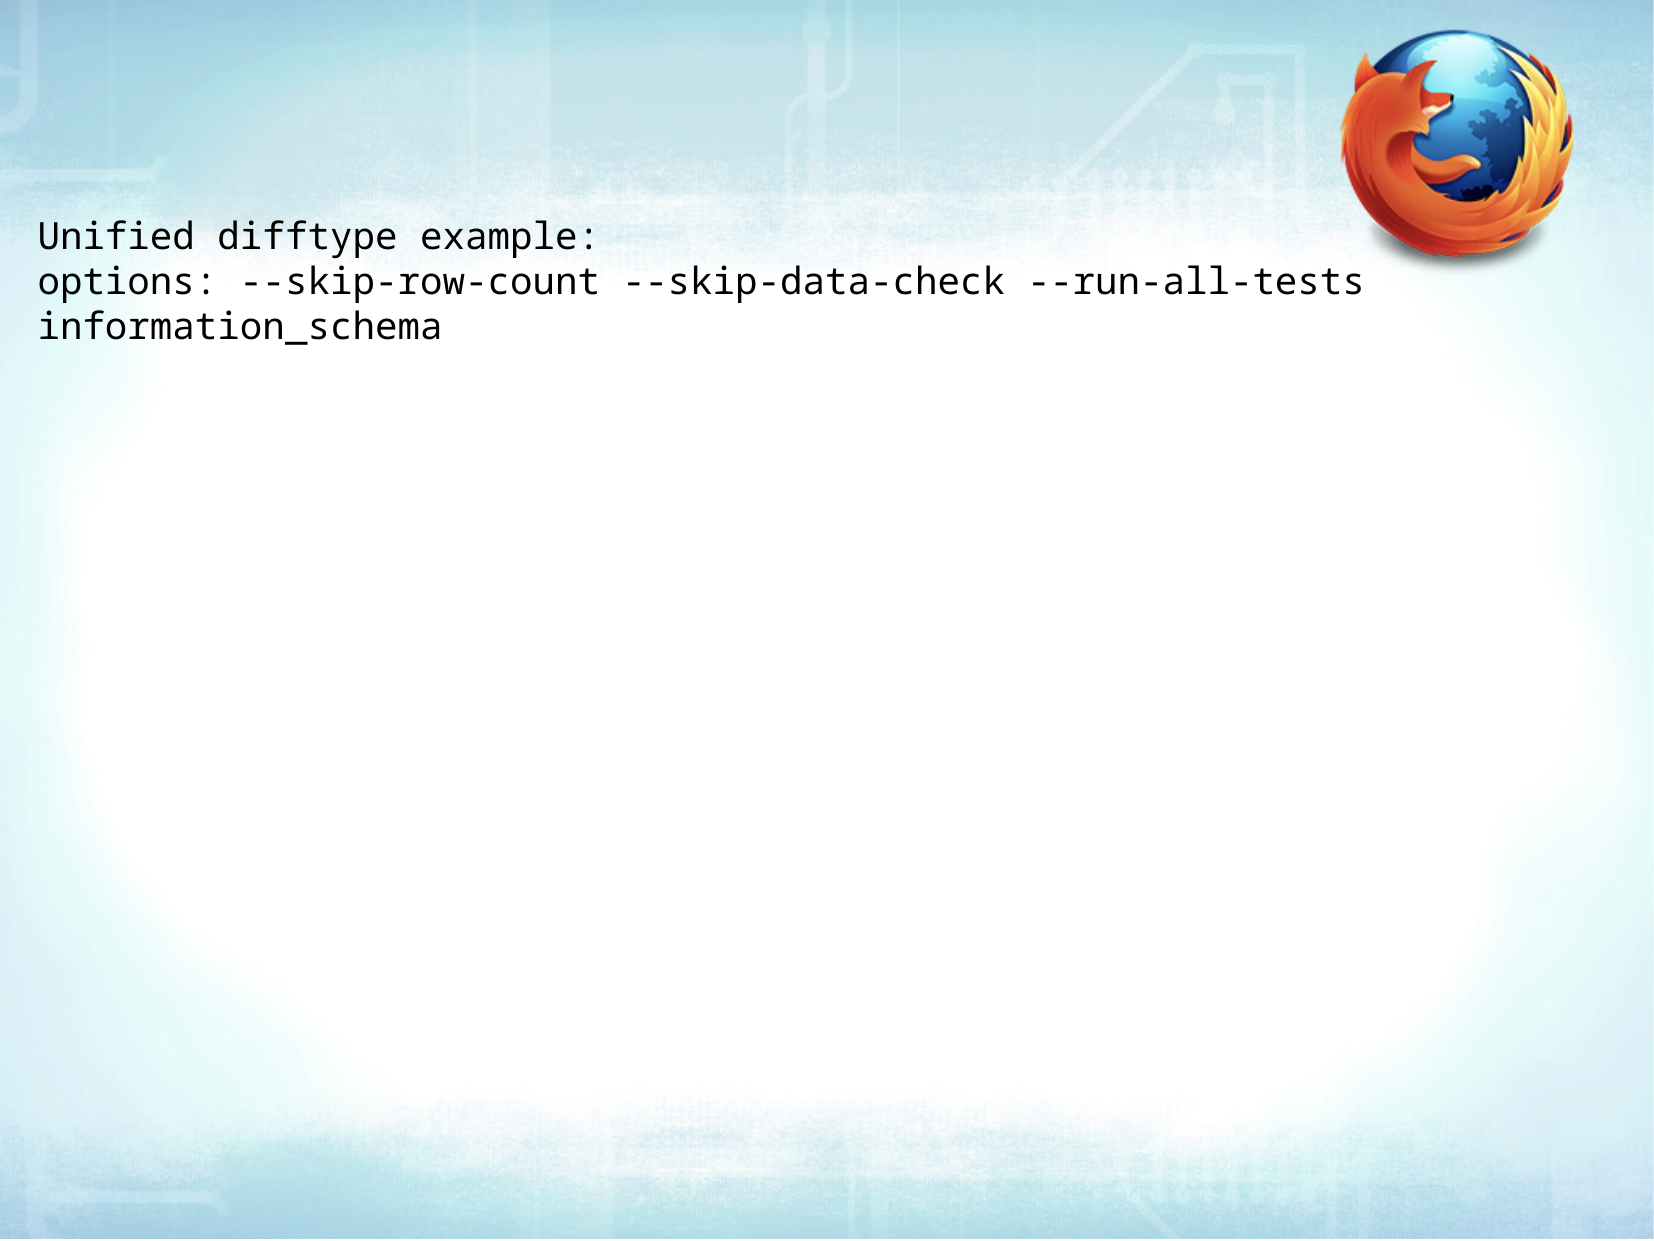

# Unified difftype example:
options: --skip-row-count --skip-data-check --run-all-tests information_schema